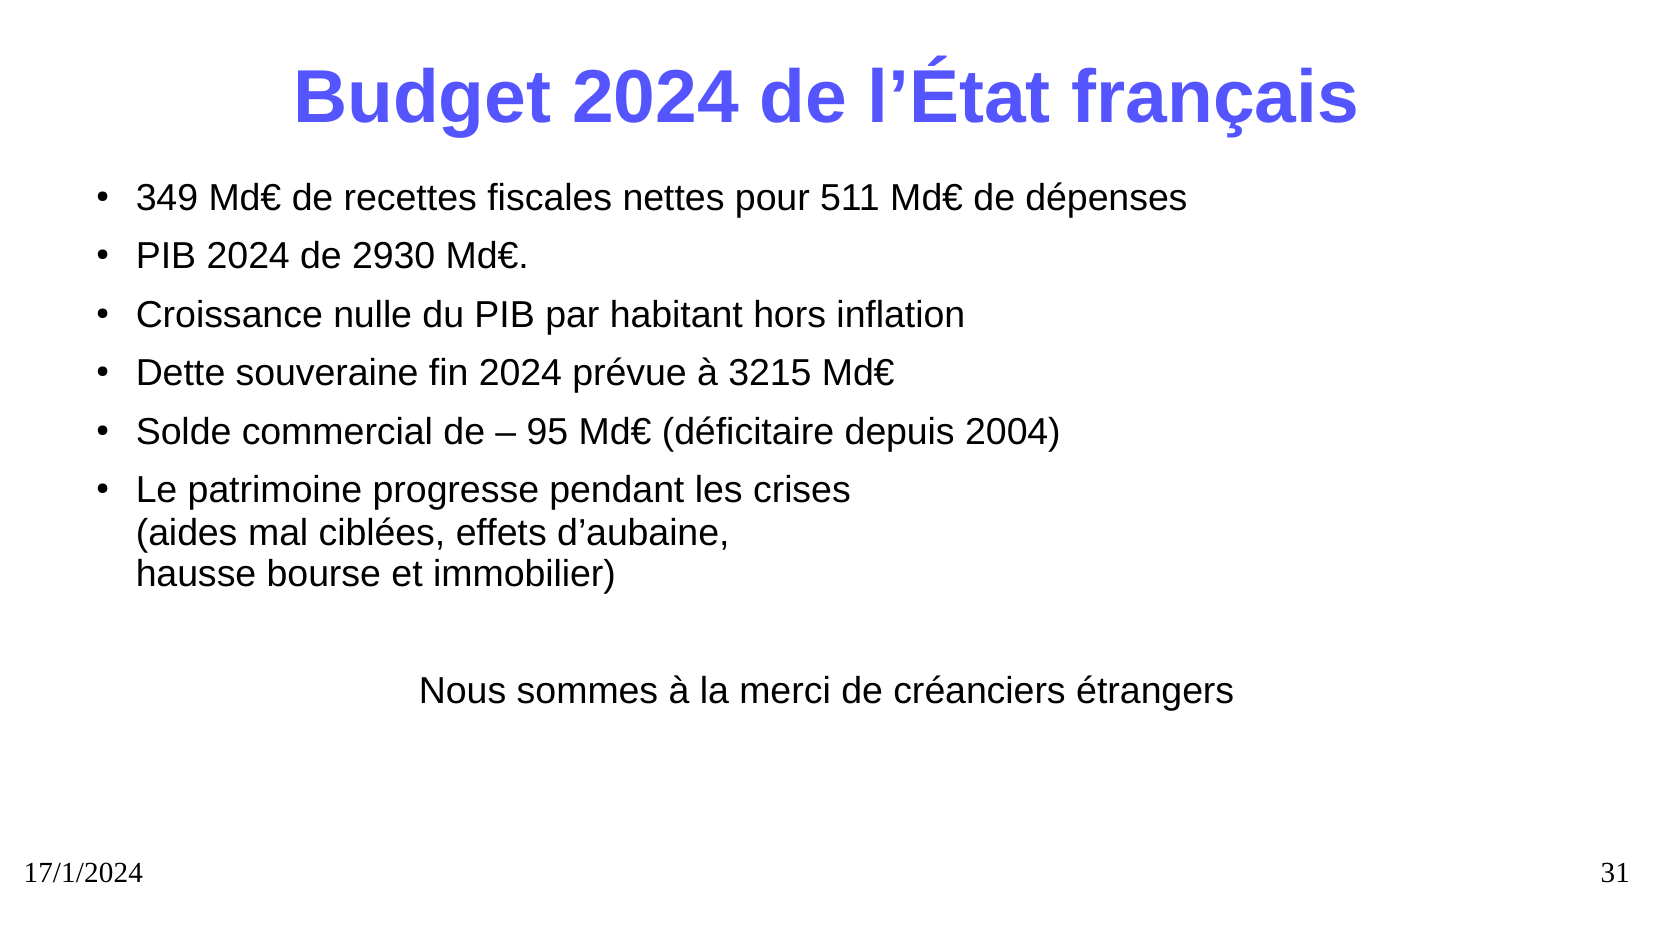

# Budget 2024 de l’État français
349 Md€ de recettes fiscales nettes pour 511 Md€ de dépenses
PIB 2024 de 2930 Md€.
Croissance nulle du PIB par habitant hors inflation
Dette souveraine fin 2024 prévue à 3215 Md€
Solde commercial de – 95 Md€ (déficitaire depuis 2004)
Le patrimoine progresse pendant les crises
(aides mal ciblées, effets d’aubaine,
hausse bourse et immobilier)
Nous sommes à la merci de créanciers étrangers
17/1/2024
31